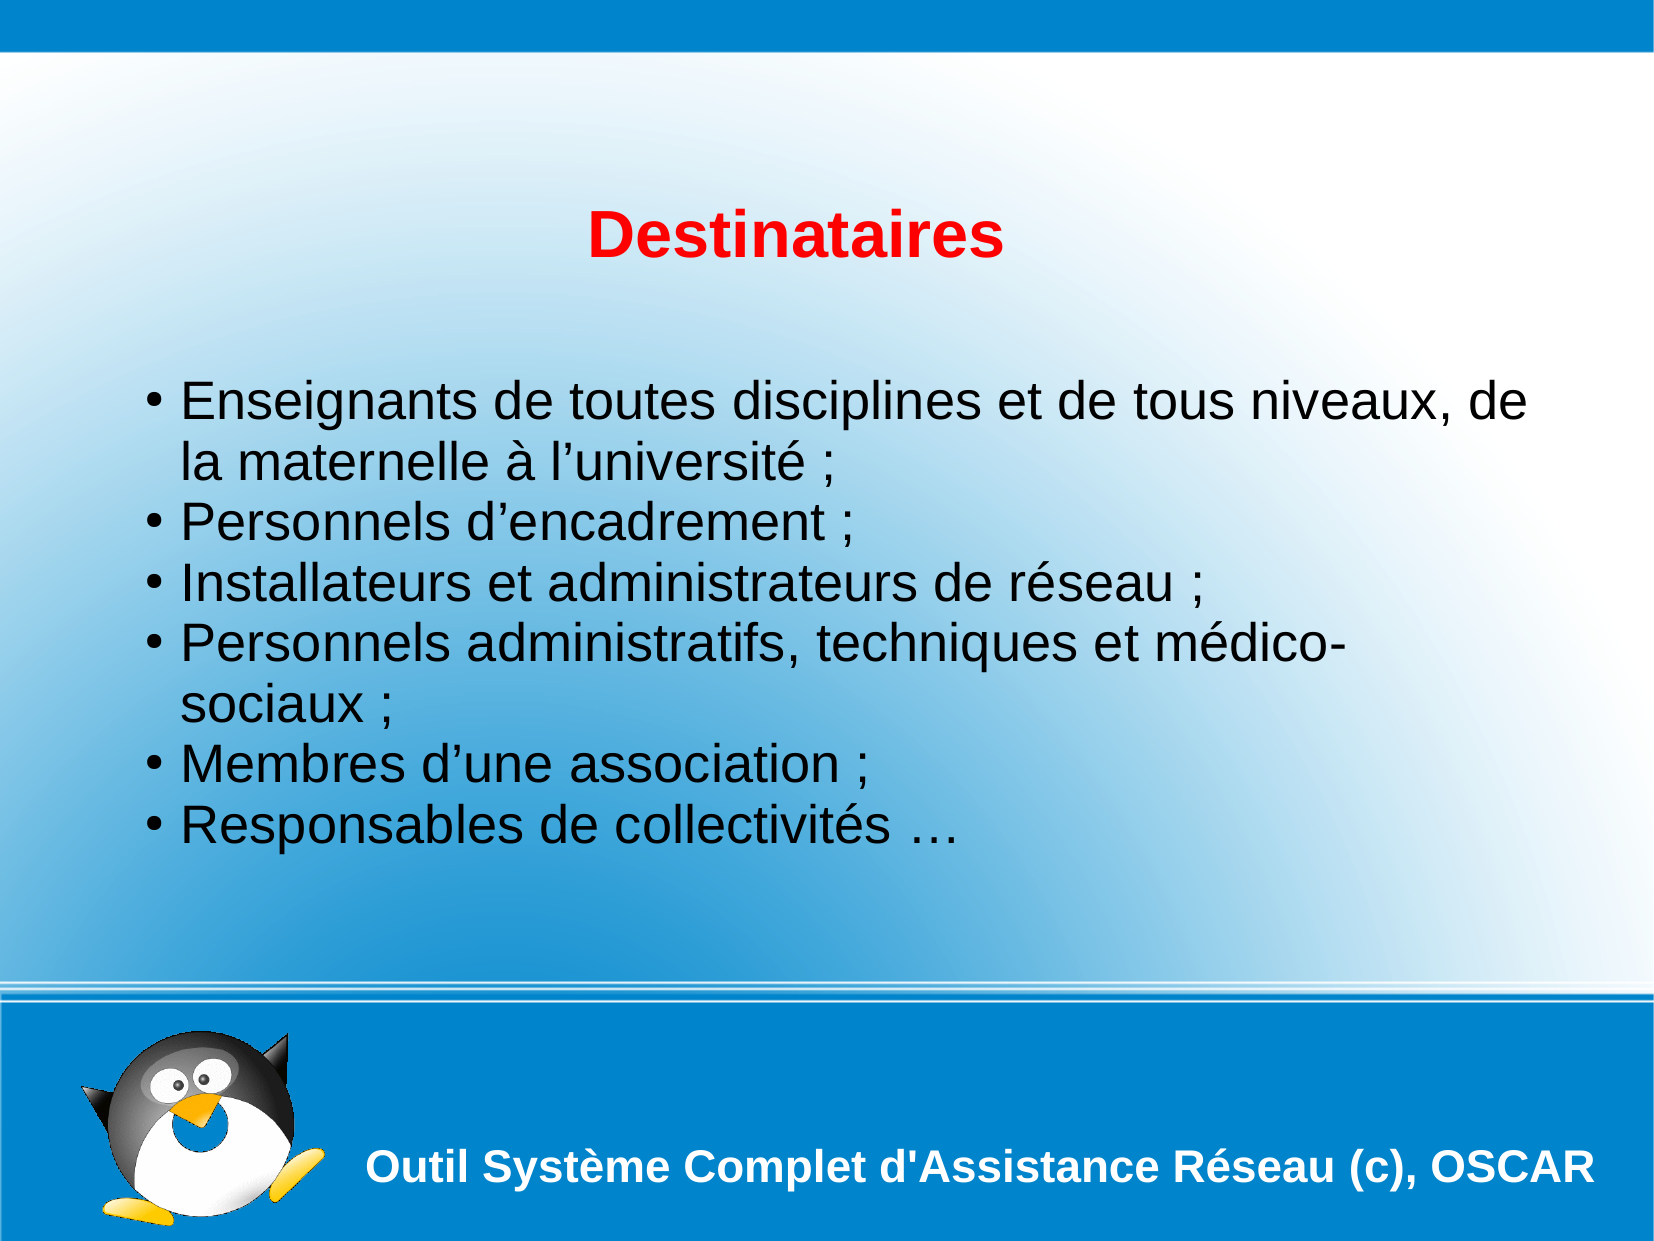

Destinataires
Enseignants de toutes disciplines et de tous niveaux, de la maternelle à l’université ;
Personnels d’encadrement ;
Installateurs et administrateurs de réseau ;
Personnels administratifs, techniques et médico-sociaux ;
Membres d’une association ;
Responsables de collectivités …
# Outil Système Complet d'Assistance Réseau (c), OSCAR